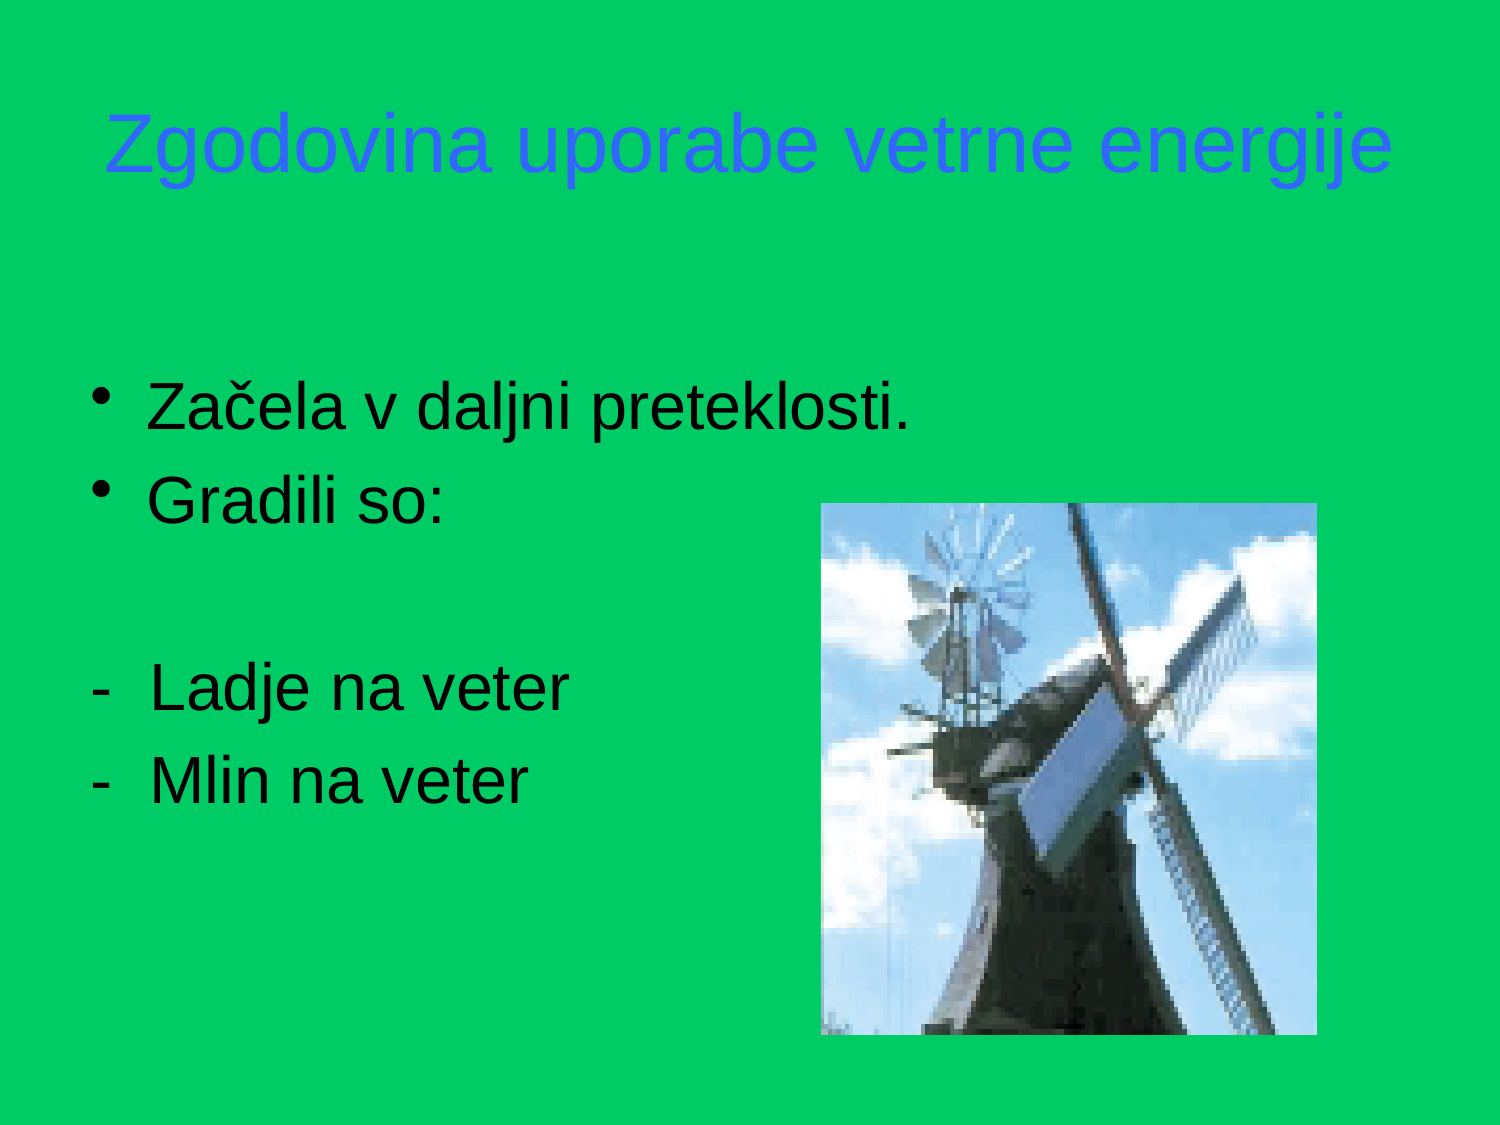

# Zgodovina uporabe vetrne energije
Začela v daljni preteklosti.
Gradili so:
- Ladje na veter
- Mlin na veter